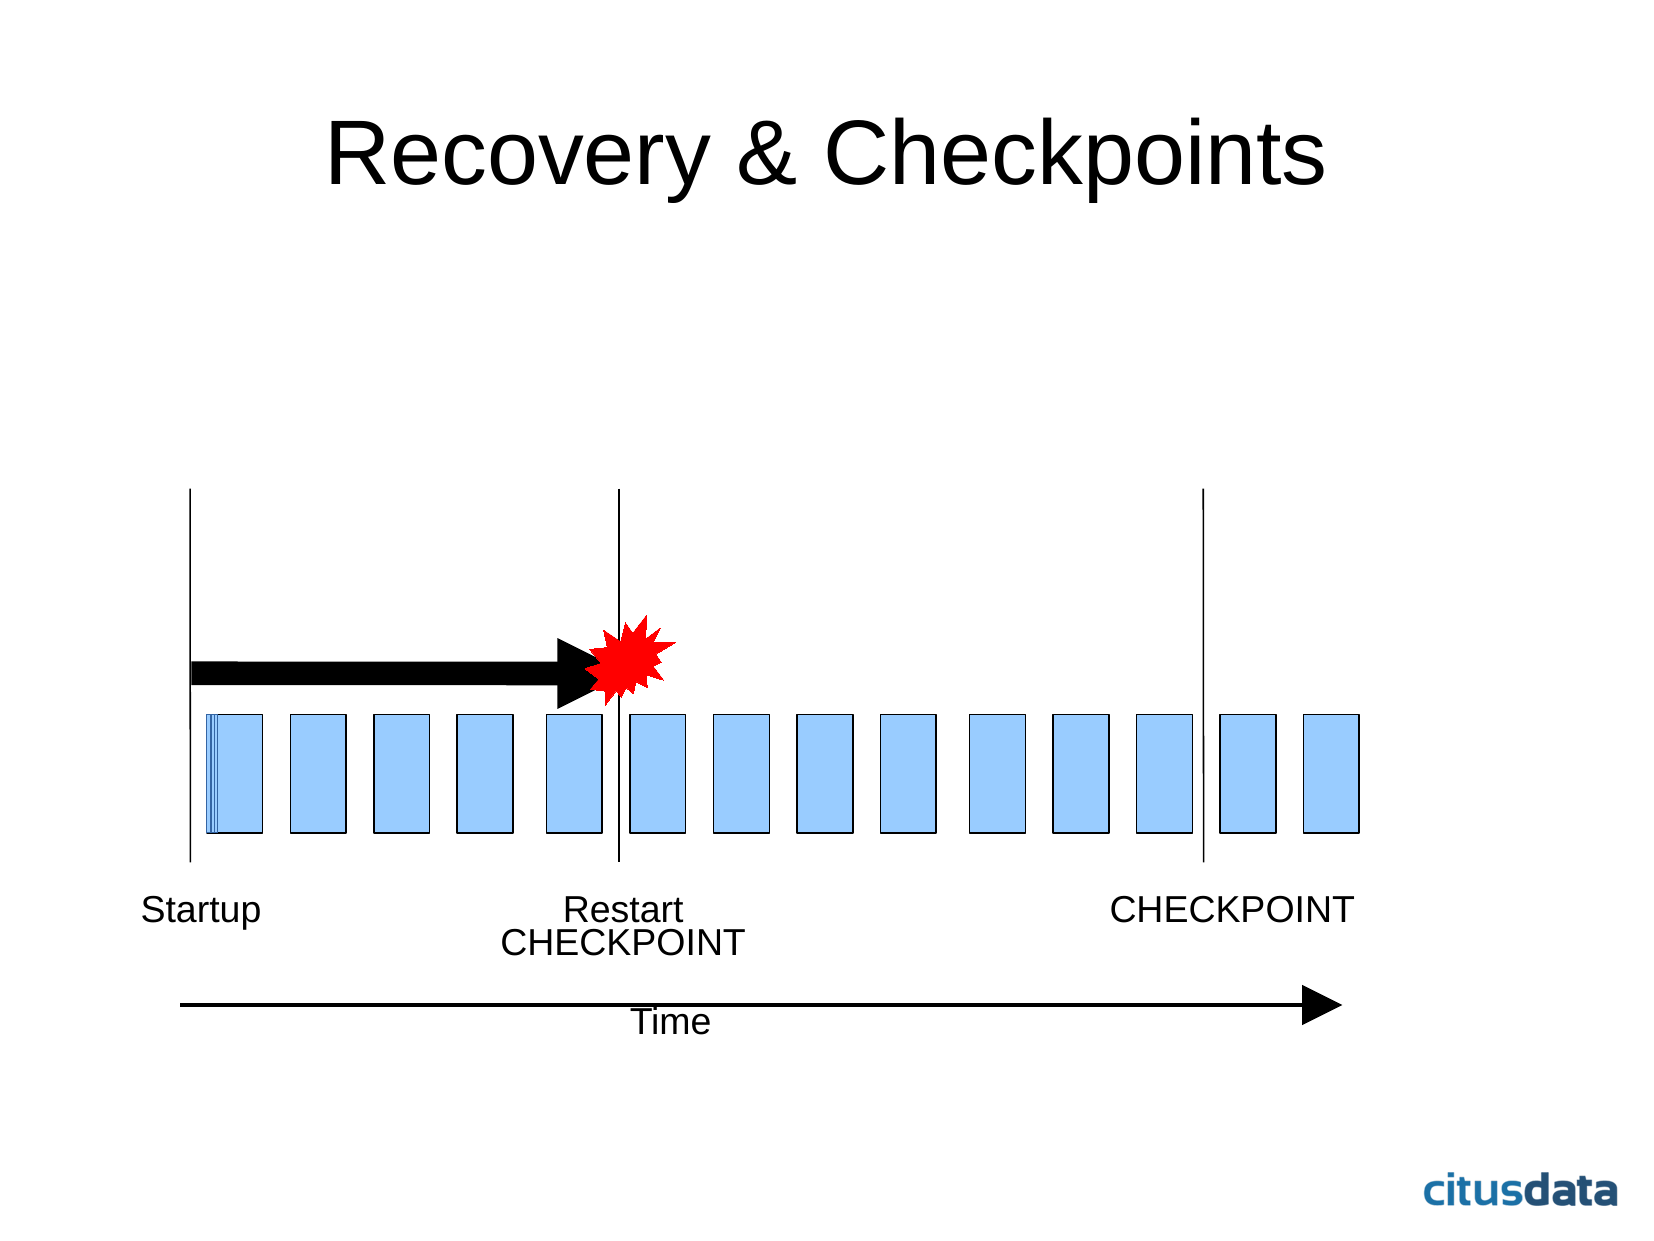

# Recovery & Checkpoints
Startup
Restart
CHECKPOINT
CHECKPOINT
Time